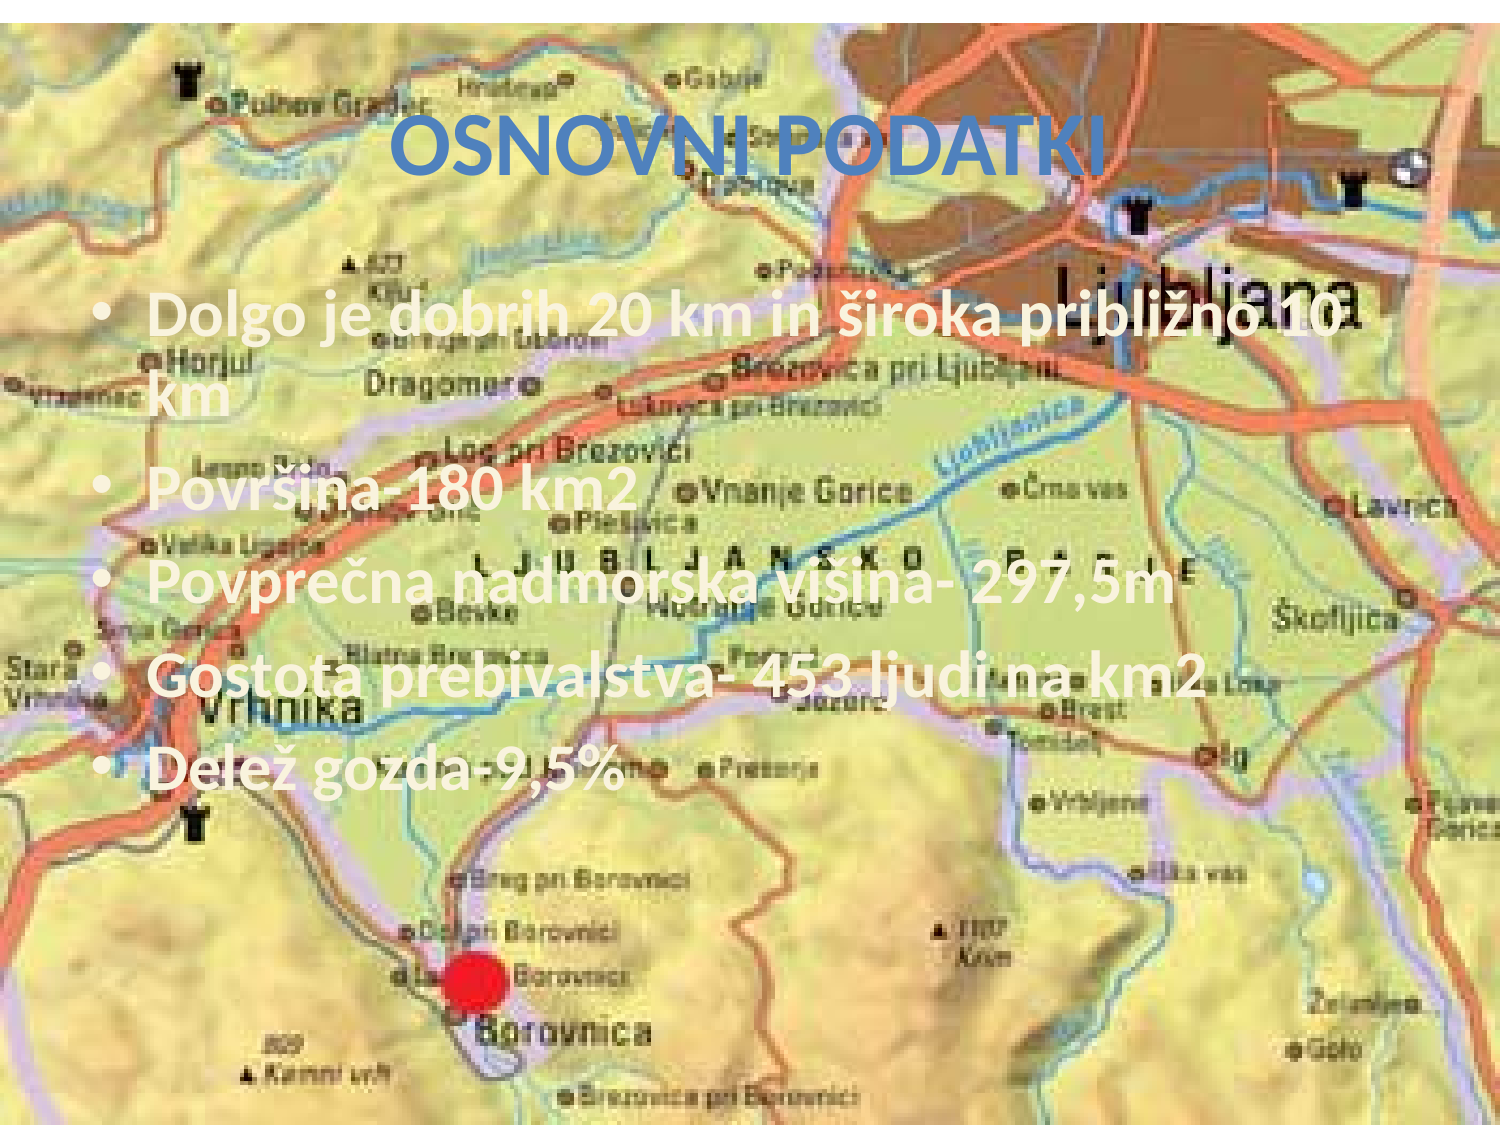

# Osnovni podatki
Dolgo je dobrih 20 km in široka približno 10 km
Površina-180 km2
Povprečna nadmorska višina- 297,5m
Gostota prebivalstva- 453 ljudi na km2
Delež gozda-9,5%